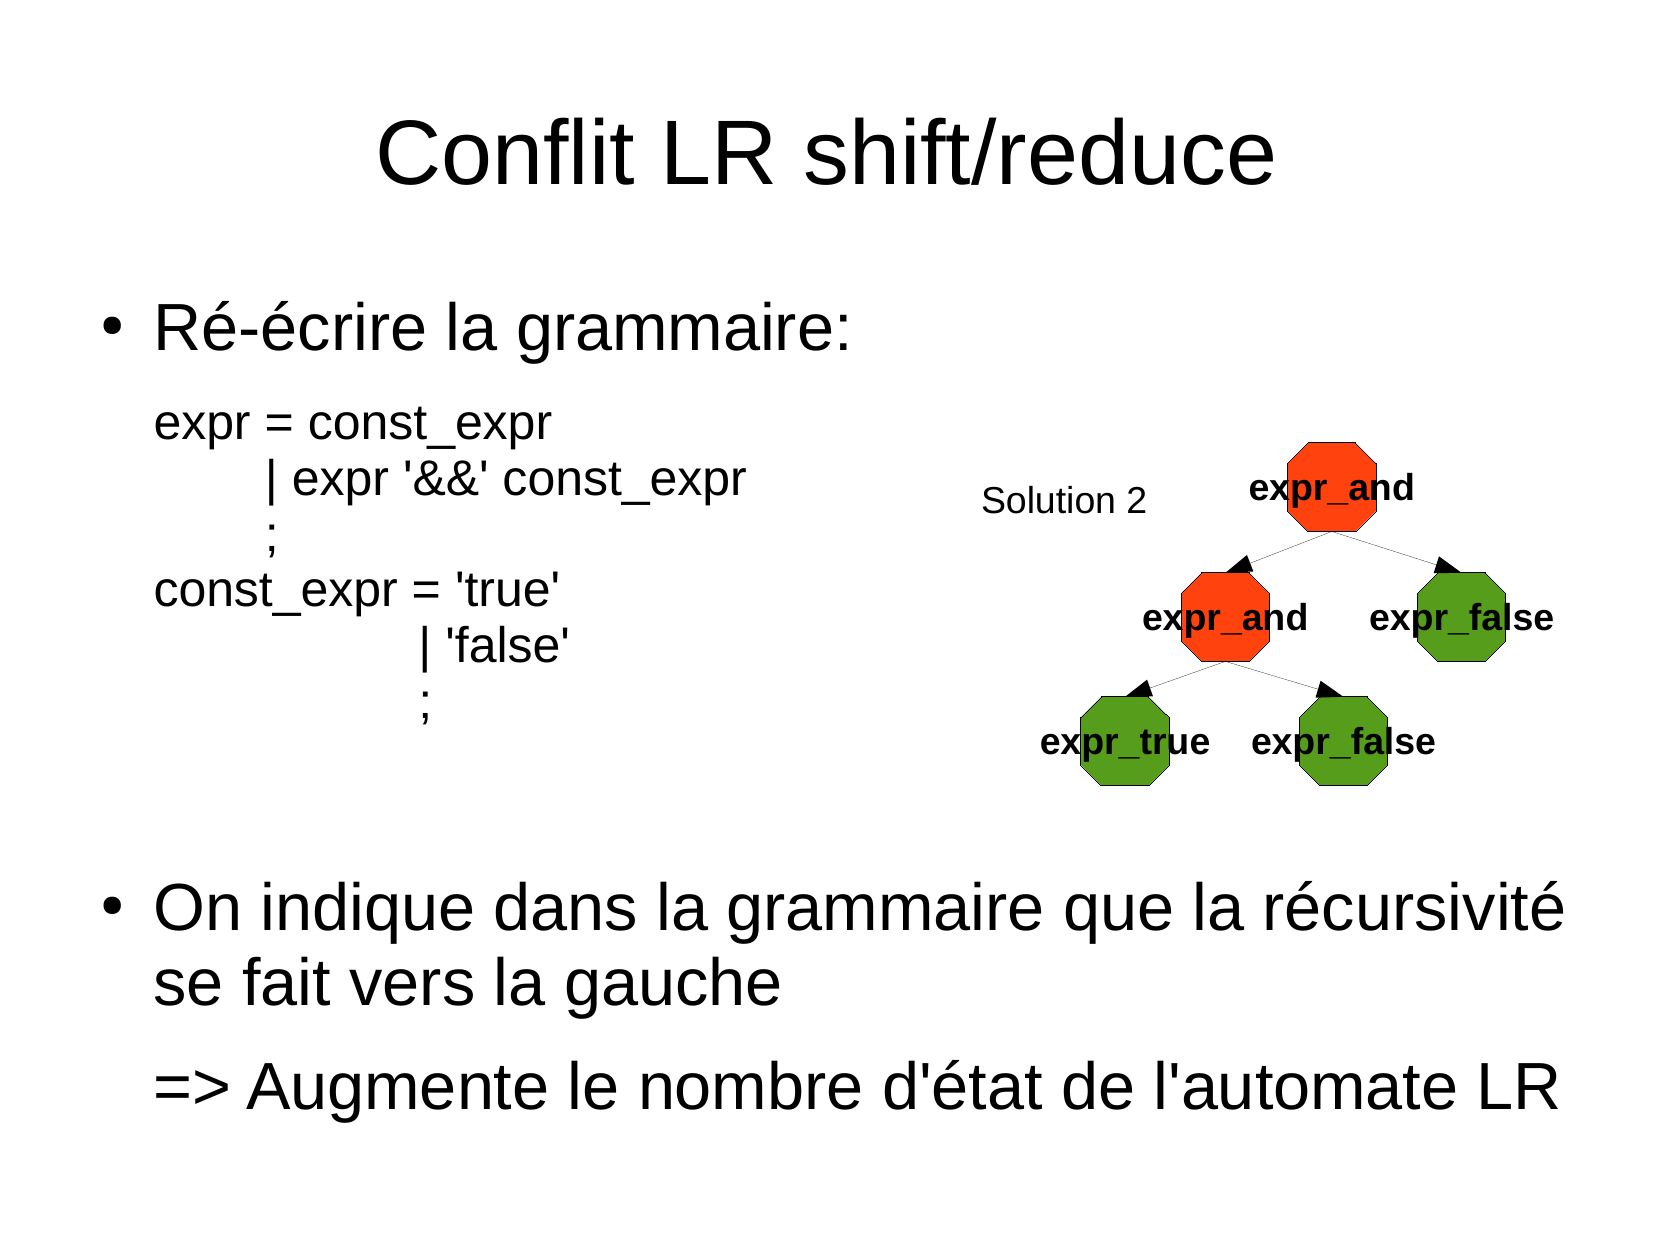

# Conflit LR shift/reduce
Ré-écrire la grammaire:
expr = const_expr
 | expr '&&' const_expr
 ;
const_expr = 'true'
 | 'false'
 ;
On indique dans la grammaire que la récursivité se fait vers la gauche
=> Augmente le nombre d'état de l'automate LR
expr_and
Solution 2
expr_and
expr_false
expr_true
expr_false